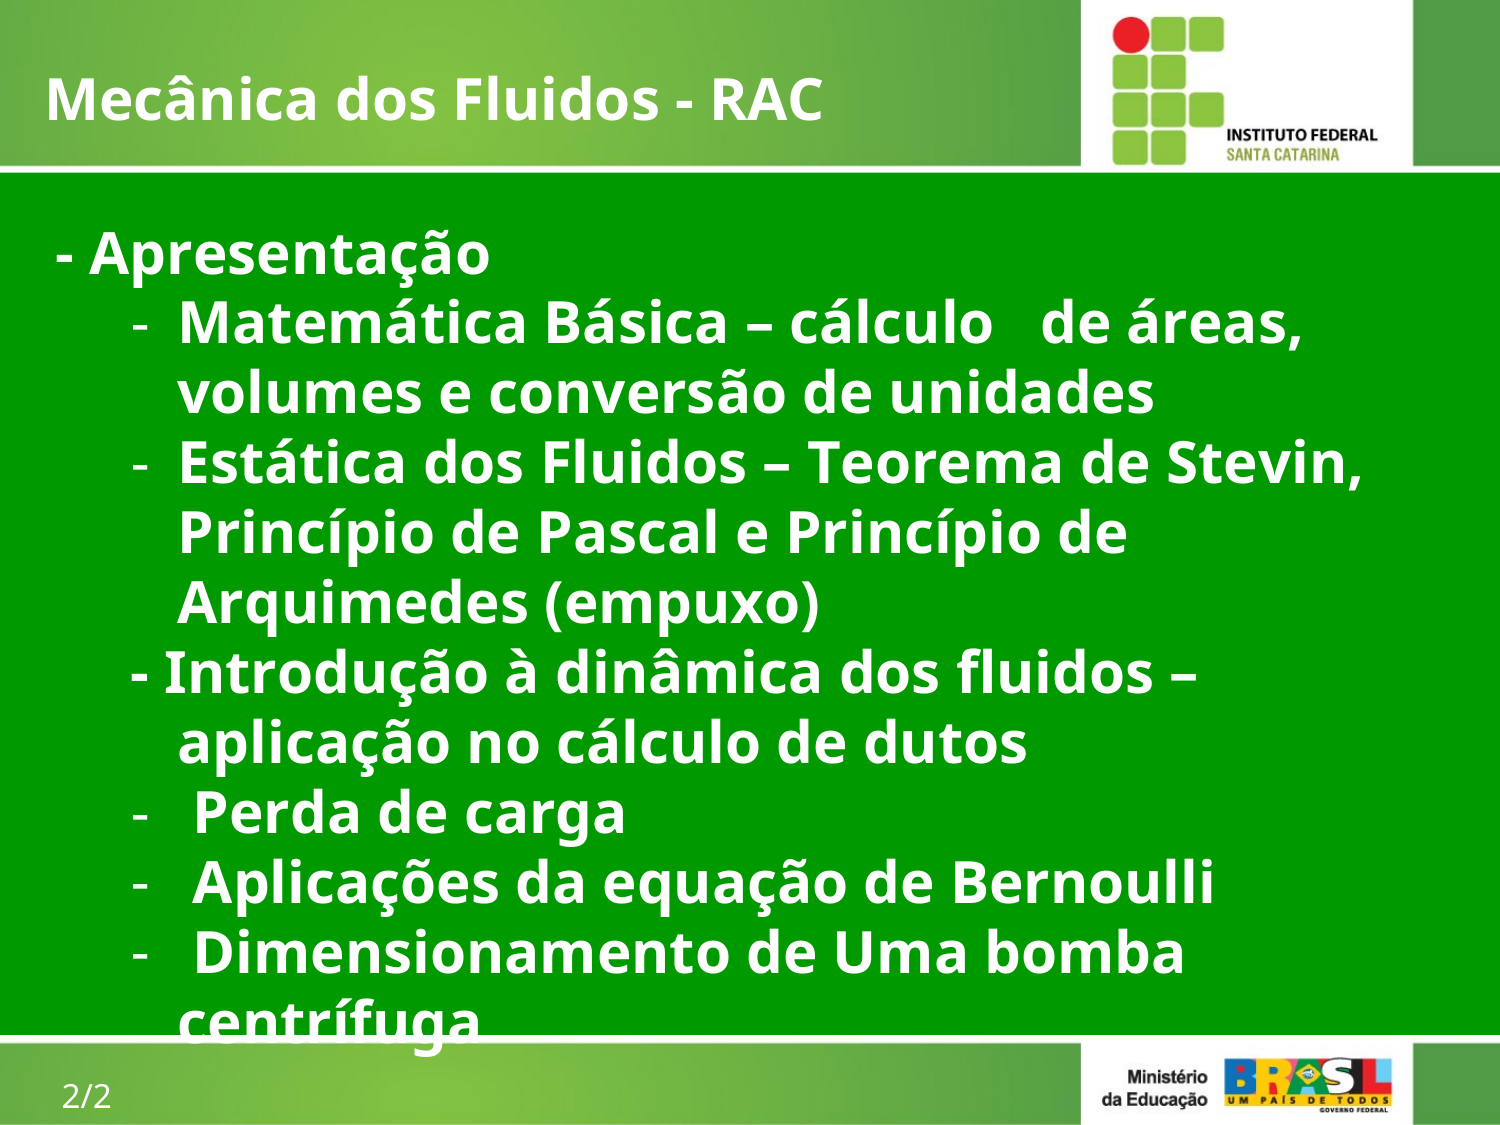

Mecânica dos Fluidos - RAC
- Apresentação
Matemática Básica – cálculo de áreas, volumes e conversão de unidades
Estática dos Fluidos – Teorema de Stevin, Princípio de Pascal e Princípio de Arquimedes (empuxo)
- Introdução à dinâmica dos fluidos – aplicação no cálculo de dutos
 Perda de carga
 Aplicações da equação de Bernoulli
 Dimensionamento de Uma bomba centrífuga
2/2